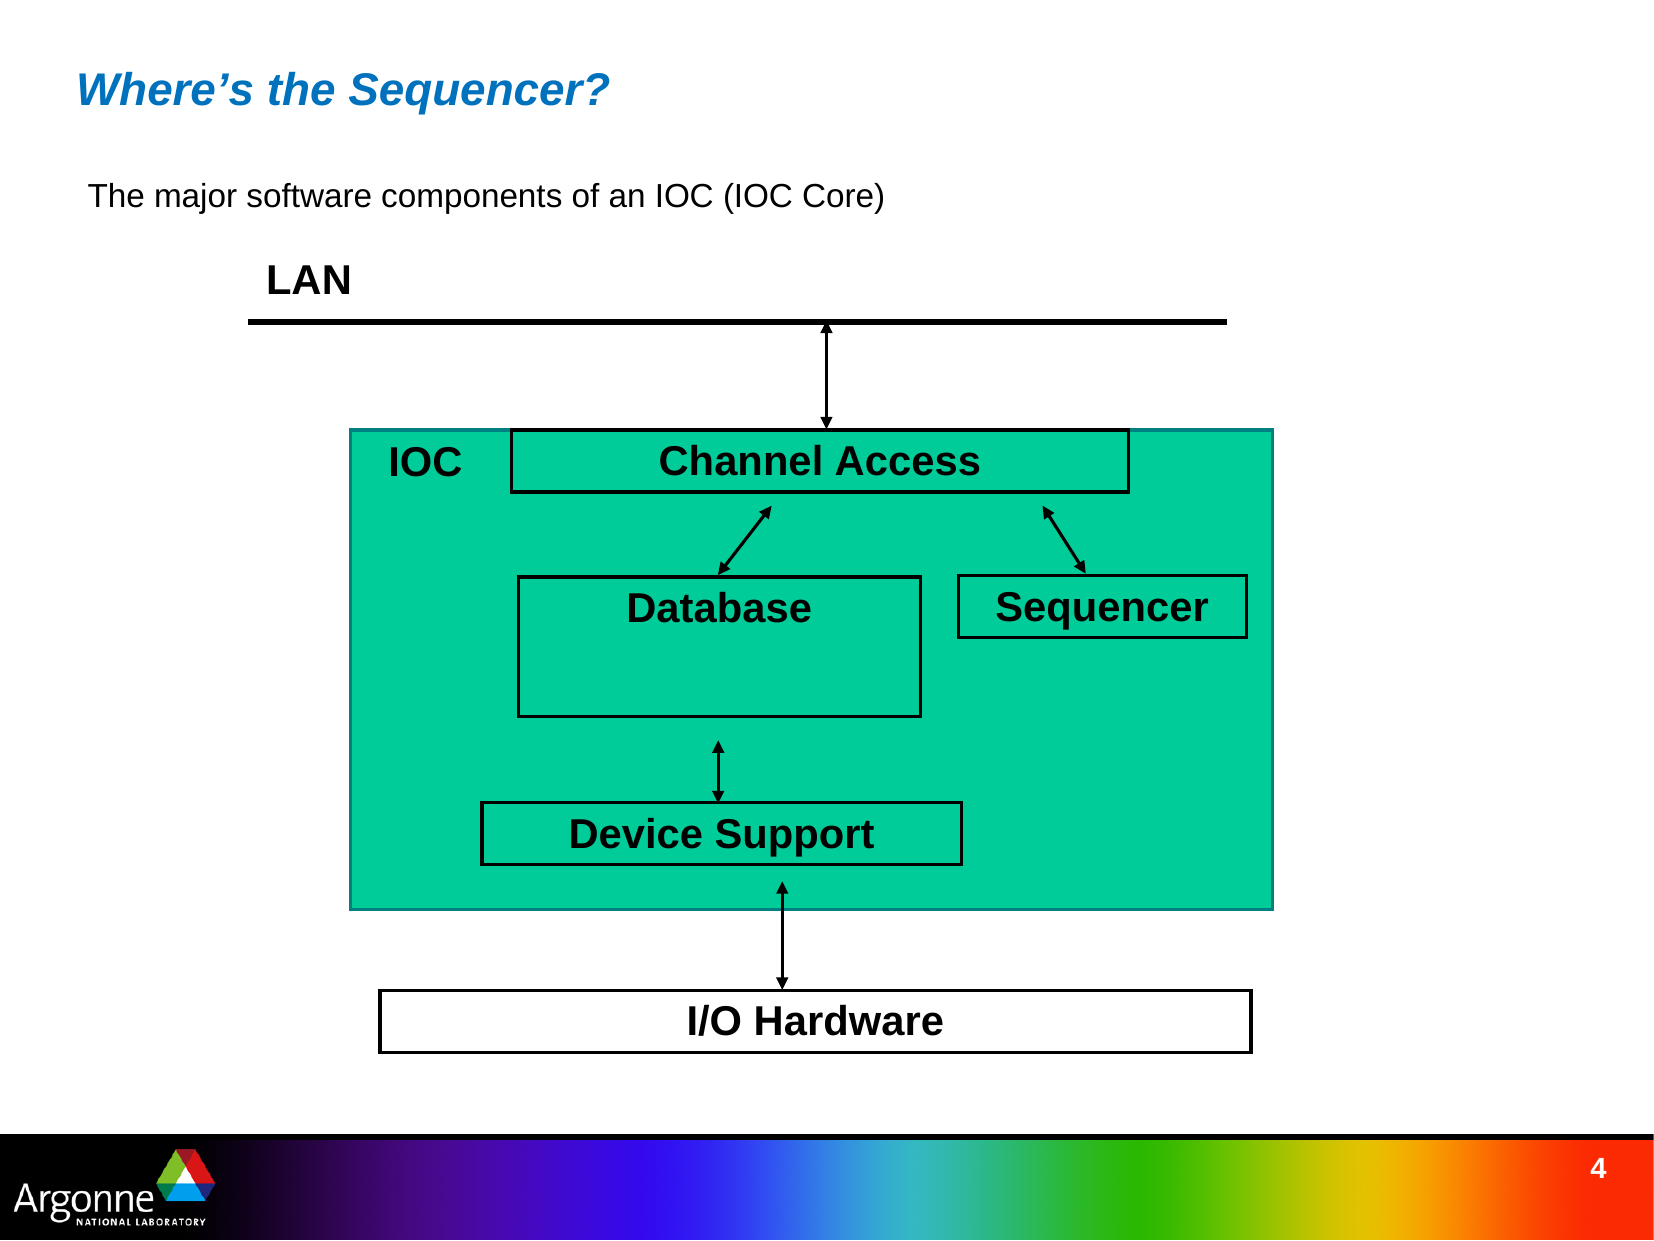

# Where’s the Sequencer?
The major software components of an IOC (IOC Core)
LAN
Channel Access
IOC
Sequencer
Database
Device Support
I/O Hardware
4